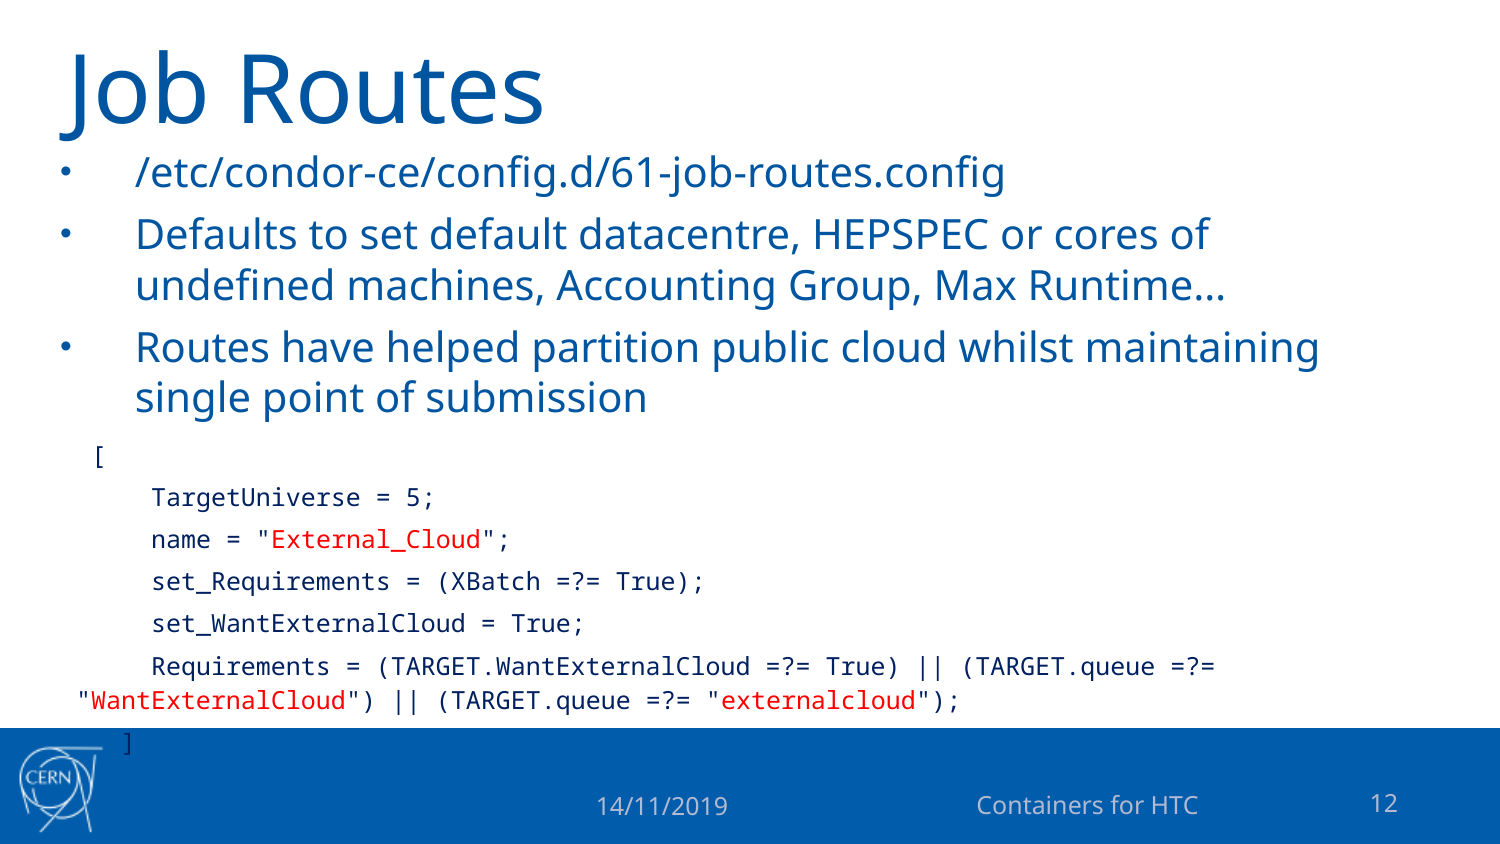

# Job Routes
/etc/condor-ce/config.d/61-job-routes.config
Defaults to set default datacentre, HEPSPEC or cores of undefined machines, Accounting Group, Max Runtime…
Routes have helped partition public cloud whilst maintaining single point of submission
 [
 TargetUniverse = 5;
 name = "External_Cloud";
 set_Requirements = (XBatch =?= True);
 set_WantExternalCloud = True;
 Requirements = (TARGET.WantExternalCloud =?= True) || (TARGET.queue =?= "WantExternalCloud") || (TARGET.queue =?= "externalcloud");
 ]
Containers for HTC
14/11/2019